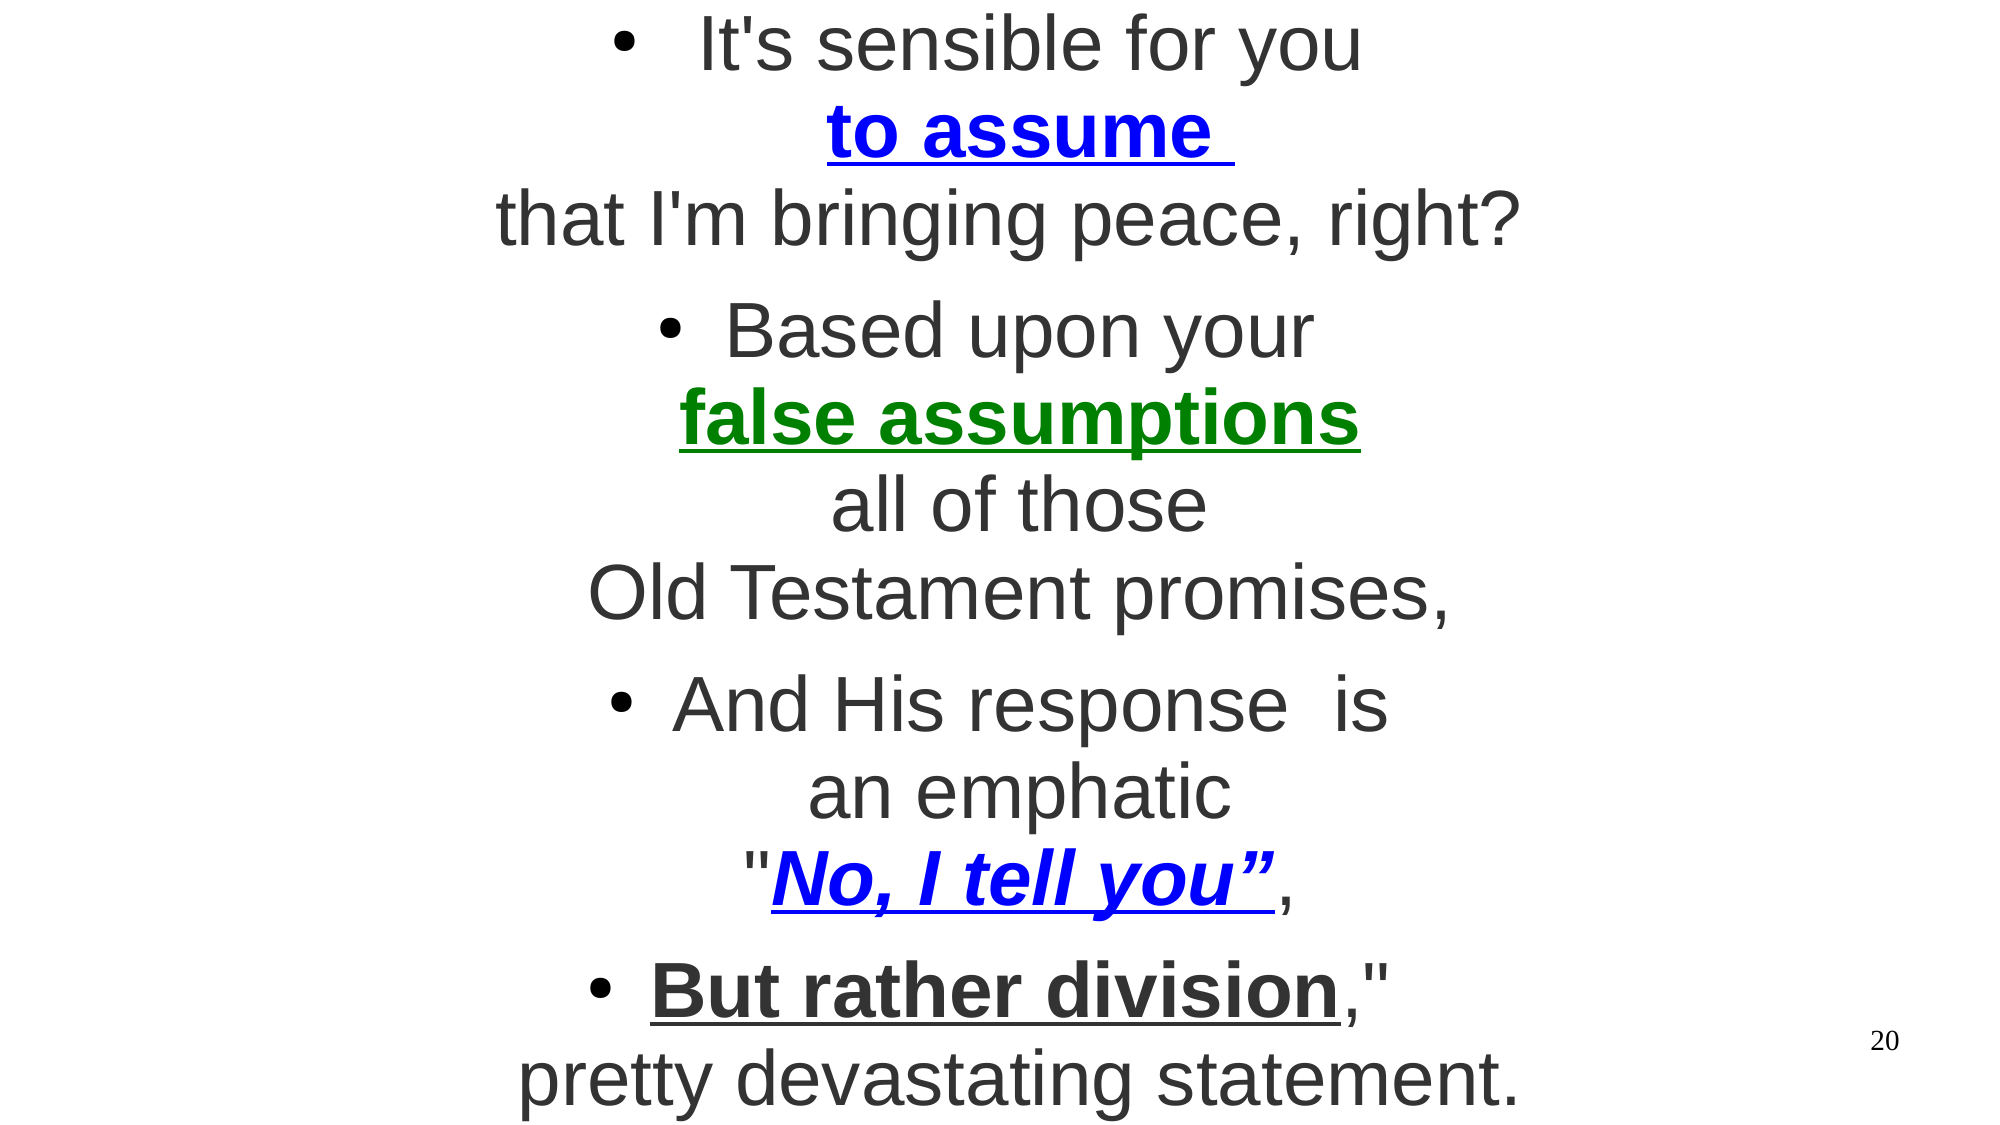

# It's sensible for you to assume that I'm bringing peace, right?
Based upon your
false assumptions
all of those
Old Testament promises,
And His response is
an emphatic
"No, I tell you”,
But rather division,"
pretty devastating statement.
20